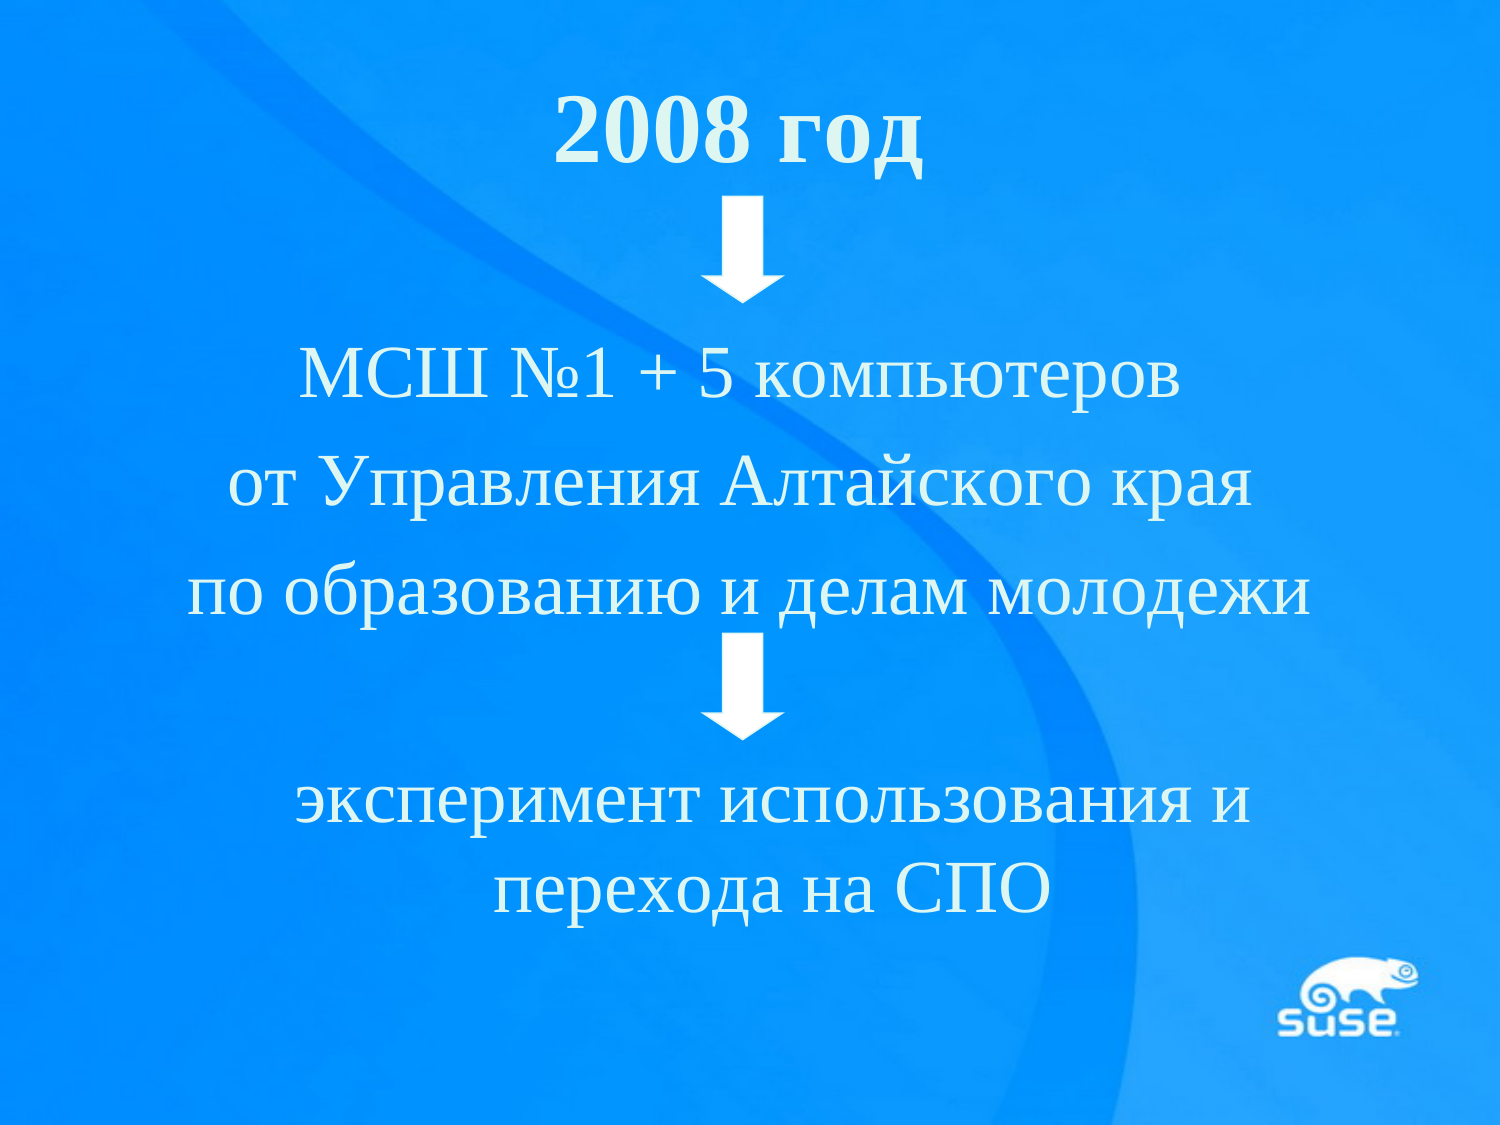

2008 год
МСШ №1 + 5 компьютеров
от Управления Алтайского края
по образованию и делам молодежи
эксперимент использования и перехода на СПО